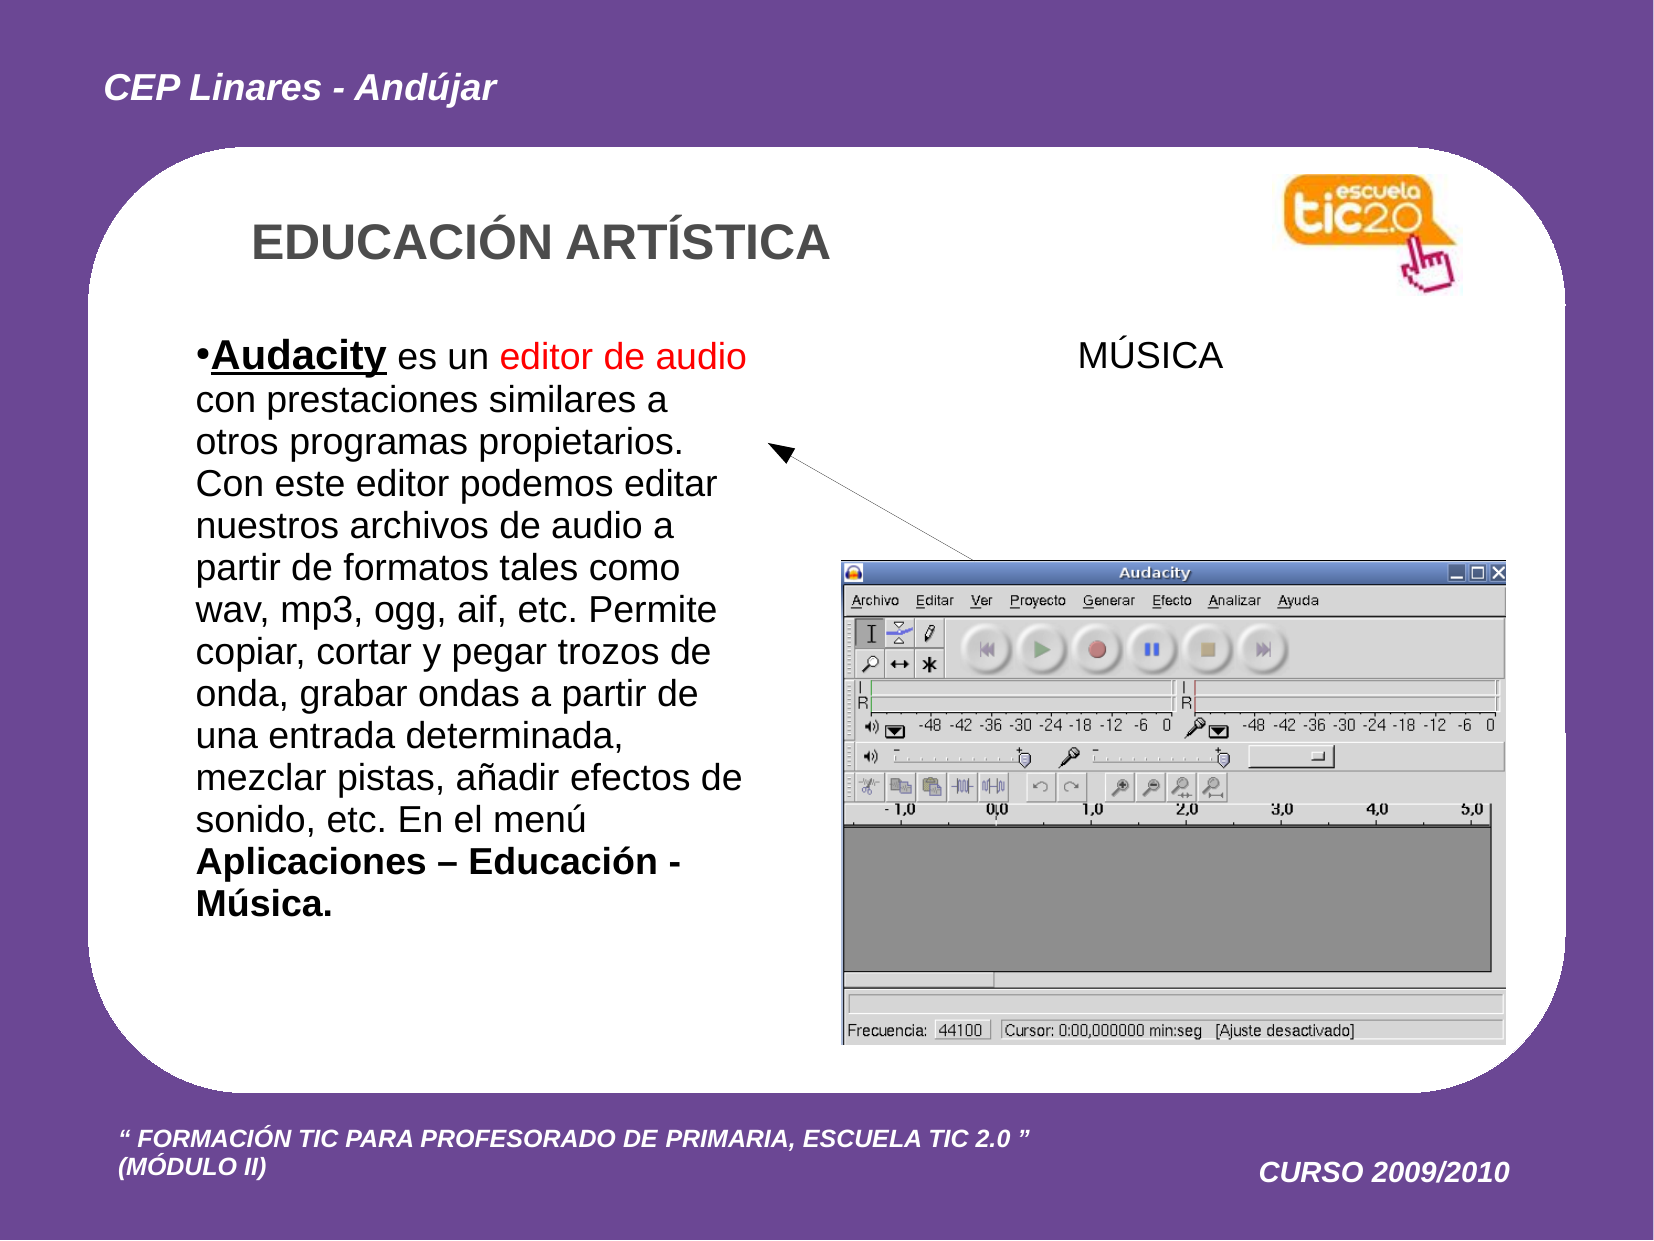

EDUCACIÓN ARTÍSTICA
Audacity es un editor de audio con prestaciones similares a otros programas propietarios. Con este editor podemos editar nuestros archivos de audio a partir de formatos tales como wav, mp3, ogg, aif, etc. Permite copiar, cortar y pegar trozos de onda, grabar ondas a partir de una entrada determinada, mezclar pistas, añadir efectos de sonido, etc. En el menú Aplicaciones – Educación - Música.
MÚSICA